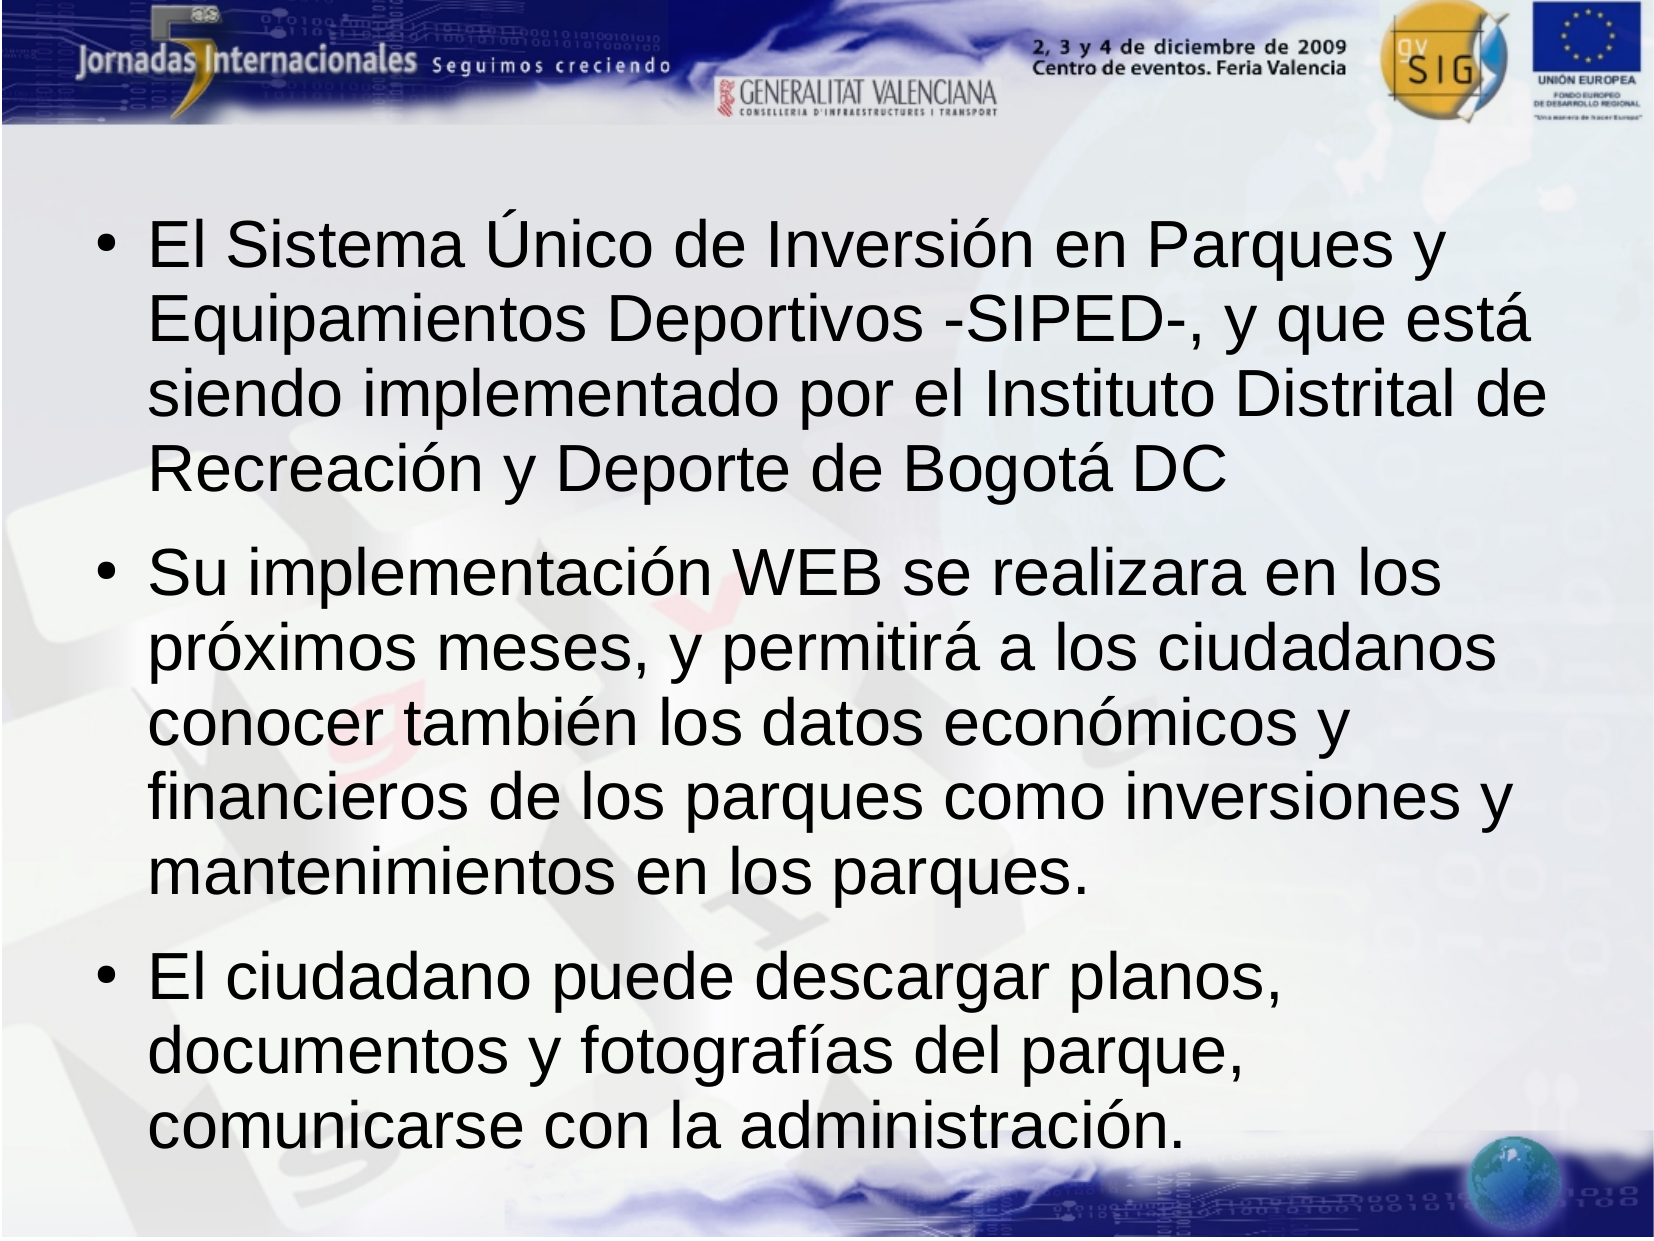

#
El Sistema Único de Inversión en Parques y Equipamientos Deportivos -SIPED-, y que está siendo implementado por el Instituto Distrital de Recreación y Deporte de Bogotá DC
Su implementación WEB se realizara en los próximos meses, y permitirá a los ciudadanos conocer también los datos económicos y financieros de los parques como inversiones y mantenimientos en los parques.
El ciudadano puede descargar planos, documentos y fotografías del parque, comunicarse con la administración.